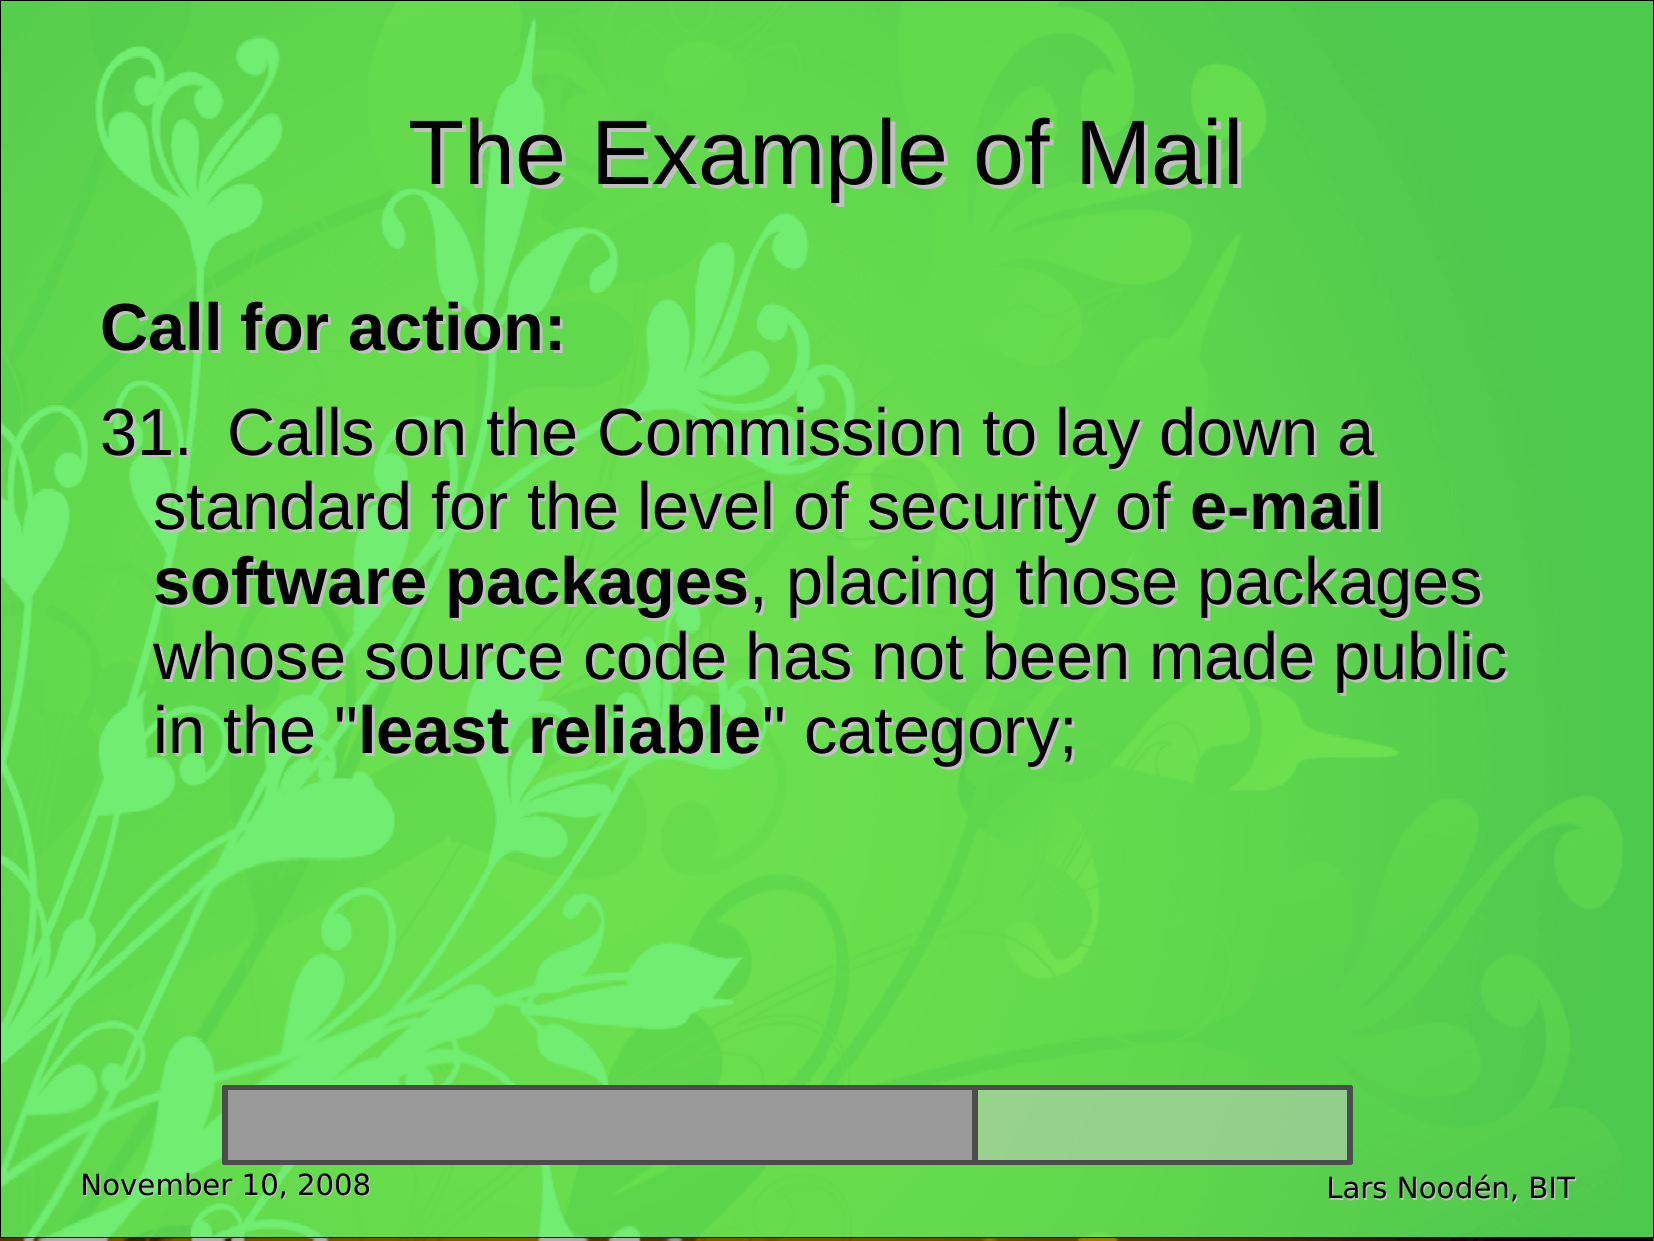

# The Example of Mail
Call for action:
31.	Calls on the Commission to lay down a standard for the level of security of e-mail software packages, placing those packages whose source code has not been made public in the "least reliable" category;